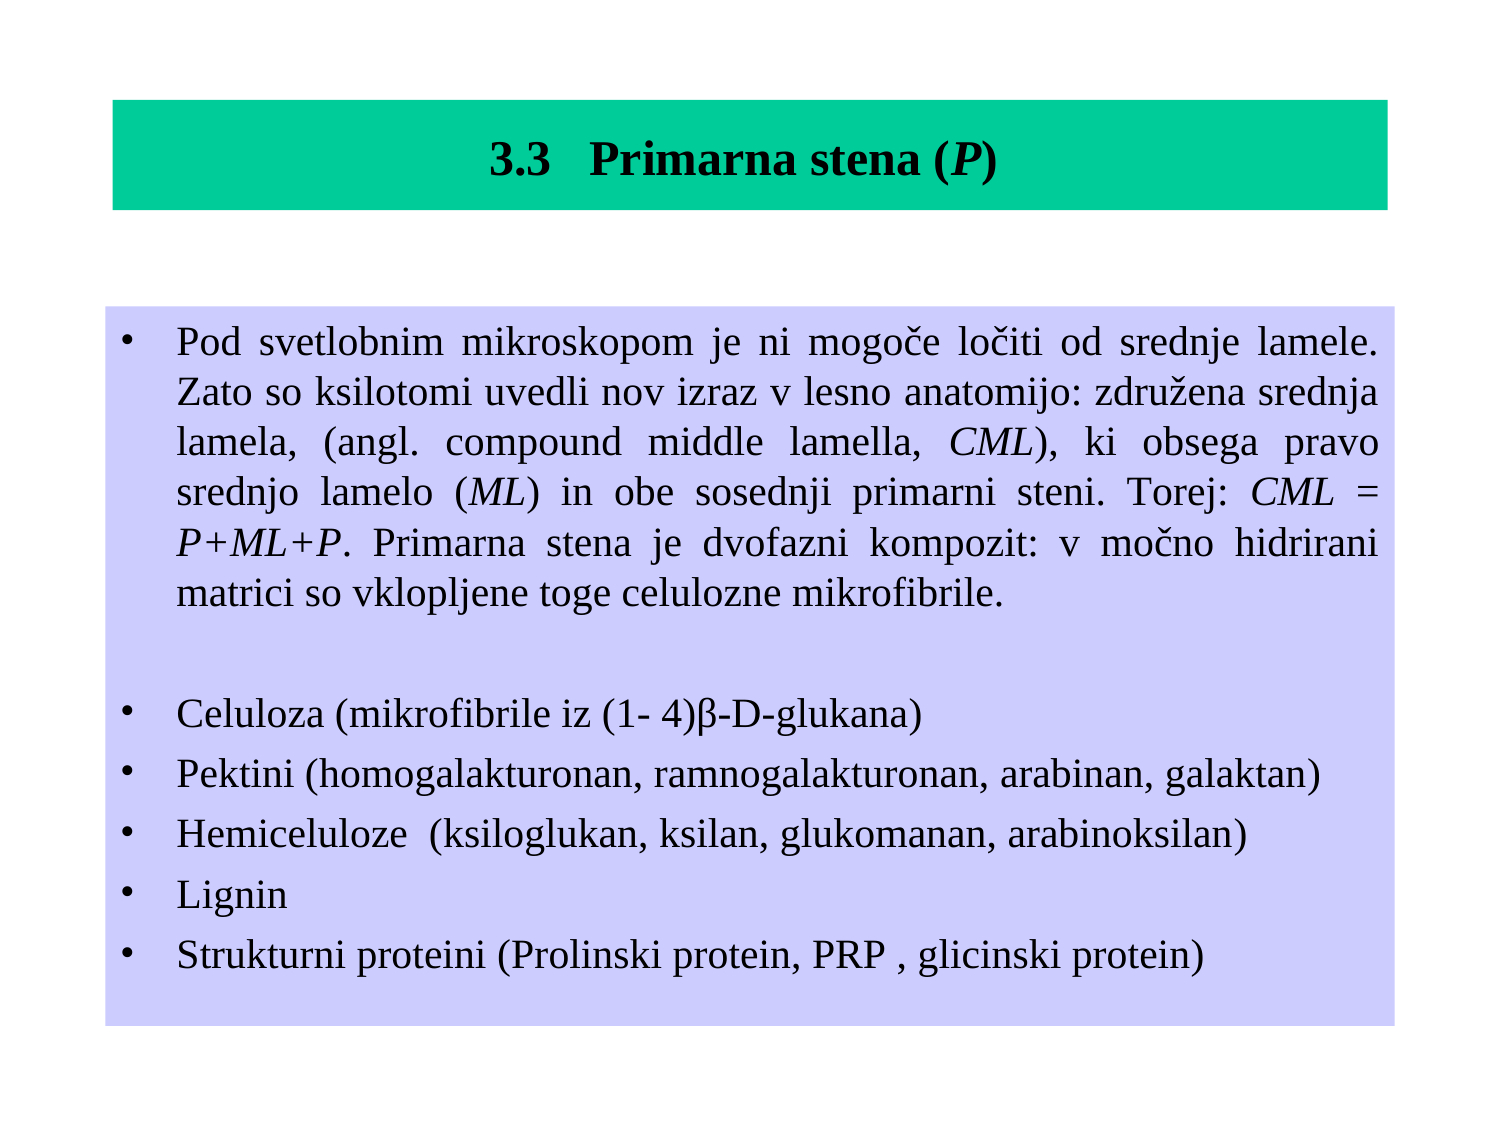

# 3.3 Primarna stena (P)
Pod svetlobnim mikroskopom je ni mogoče ločiti od srednje lamele. Zato so ksilotomi uvedli nov izraz v lesno anatomijo: združena srednja lamela, (angl. compound middle lamella, CML), ki obsega pravo srednjo lamelo (ML) in obe sosednji primarni steni. Torej: CML = P+ML+P. Primarna stena je dvofazni kompozit: v močno hidrirani matrici so vklopljene toge celulozne mikrofibrile.
Celuloza (mikrofibrile iz (1- 4)β-D-glukana)
Pektini (homogalakturonan, ramnogalakturonan, arabinan, galaktan)
Hemiceluloze (ksiloglukan, ksilan, glukomanan, arabinoksilan)
Lignin
Strukturni proteini (Prolinski protein, PRP , glicinski protein)